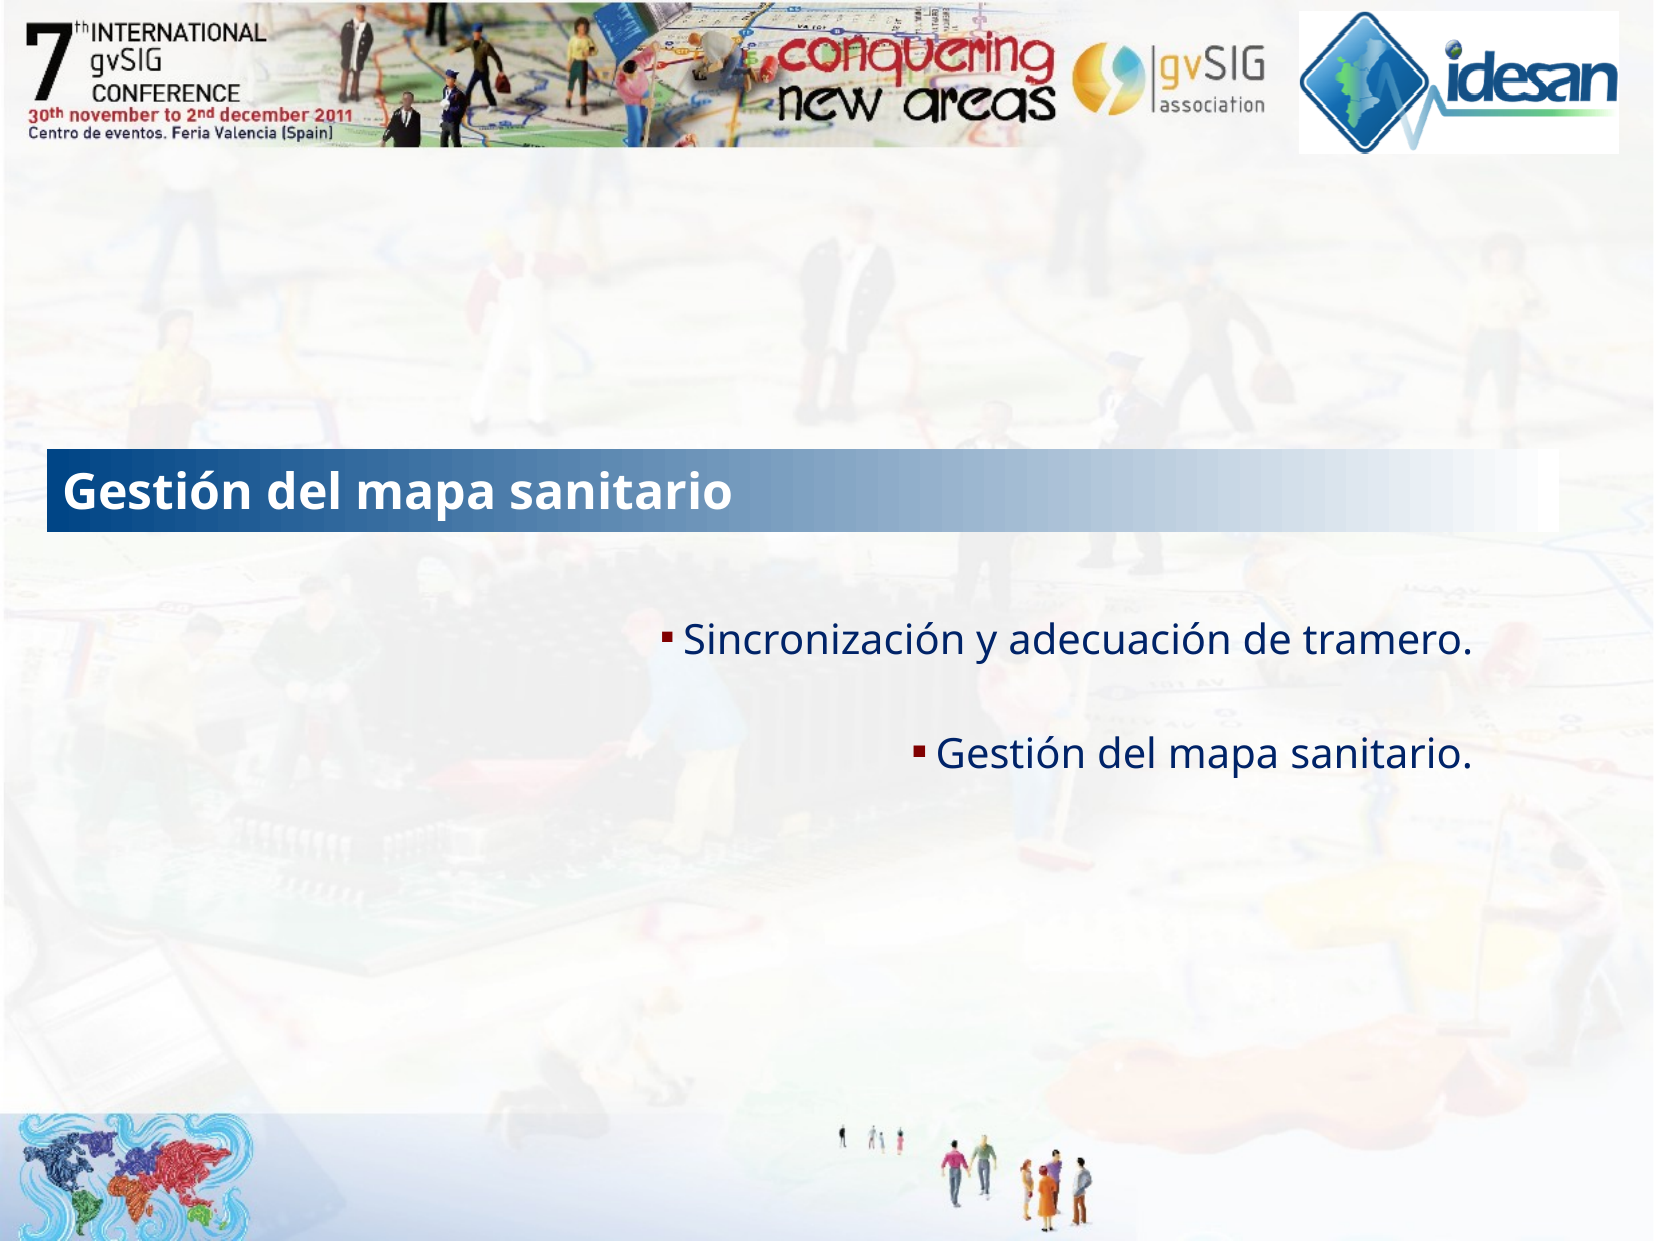

Gestión del mapa sanitario
 Sincronización y adecuación de tramero.
 Gestión del mapa sanitario.